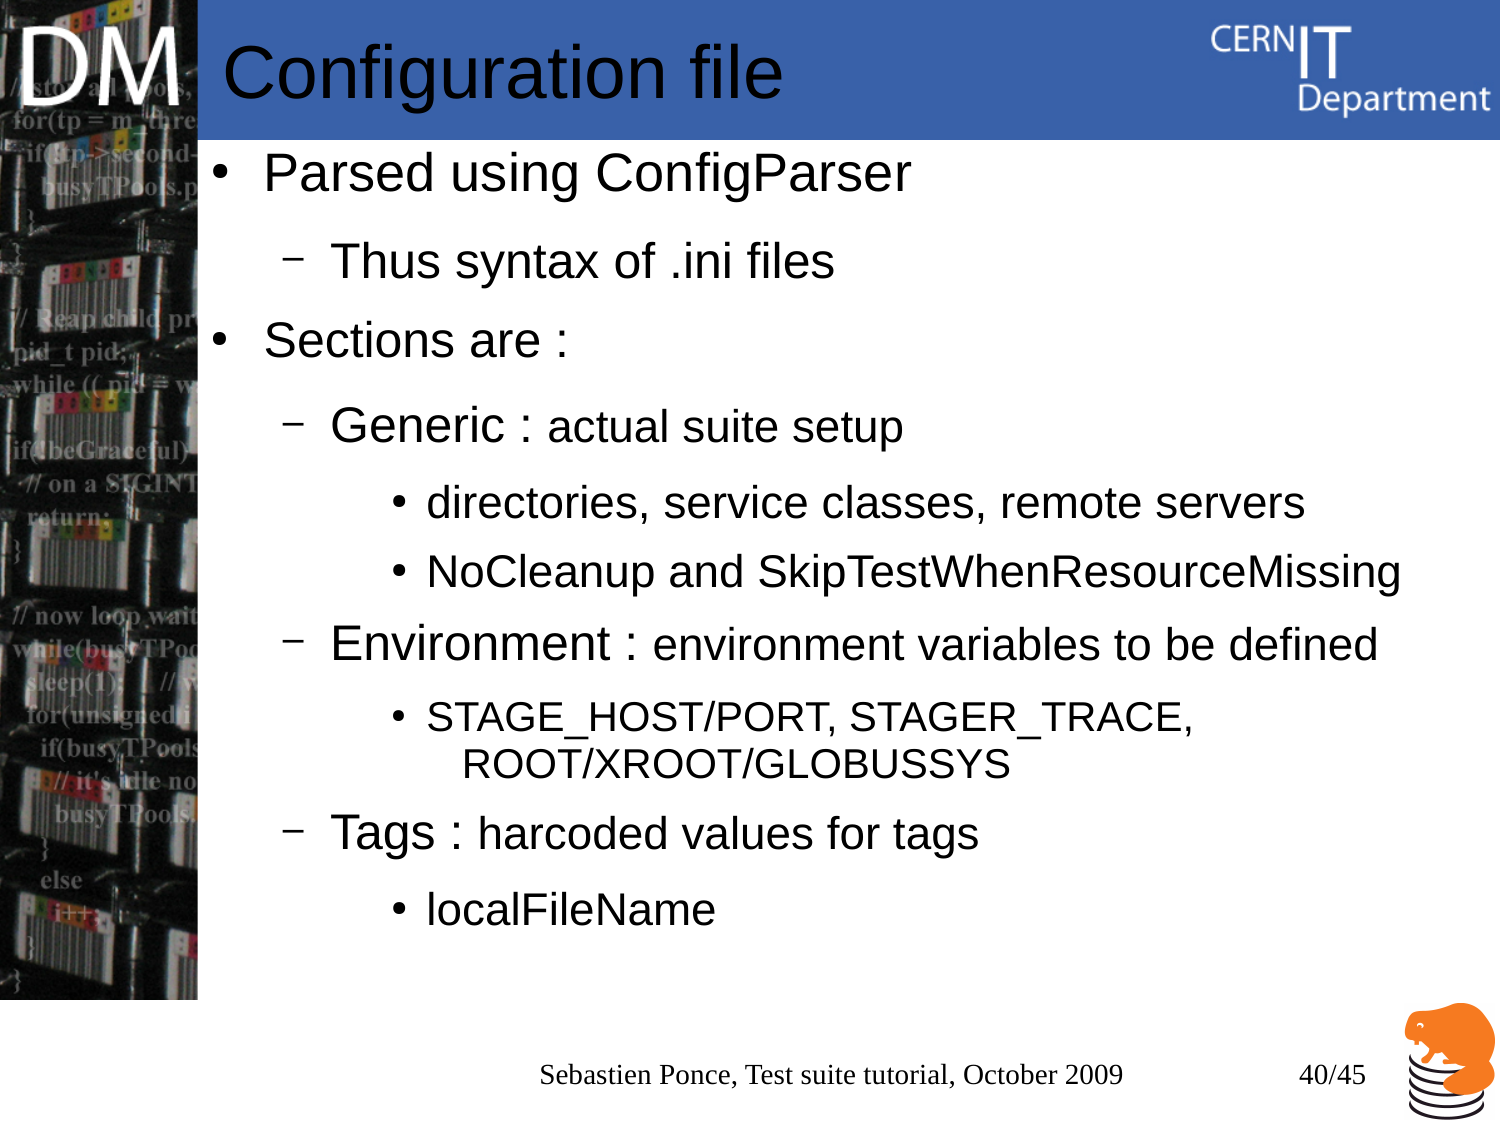

# Configuration file
Parsed using ConfigParser
Thus syntax of .ini files
Sections are :
Generic : actual suite setup
directories, service classes, remote servers
NoCleanup and SkipTestWhenResourceMissing
Environment : environment variables to be defined
STAGE_HOST/PORT, STAGER_TRACE, ROOT/XROOT/GLOBUSSYS
Tags : harcoded values for tags
localFileName